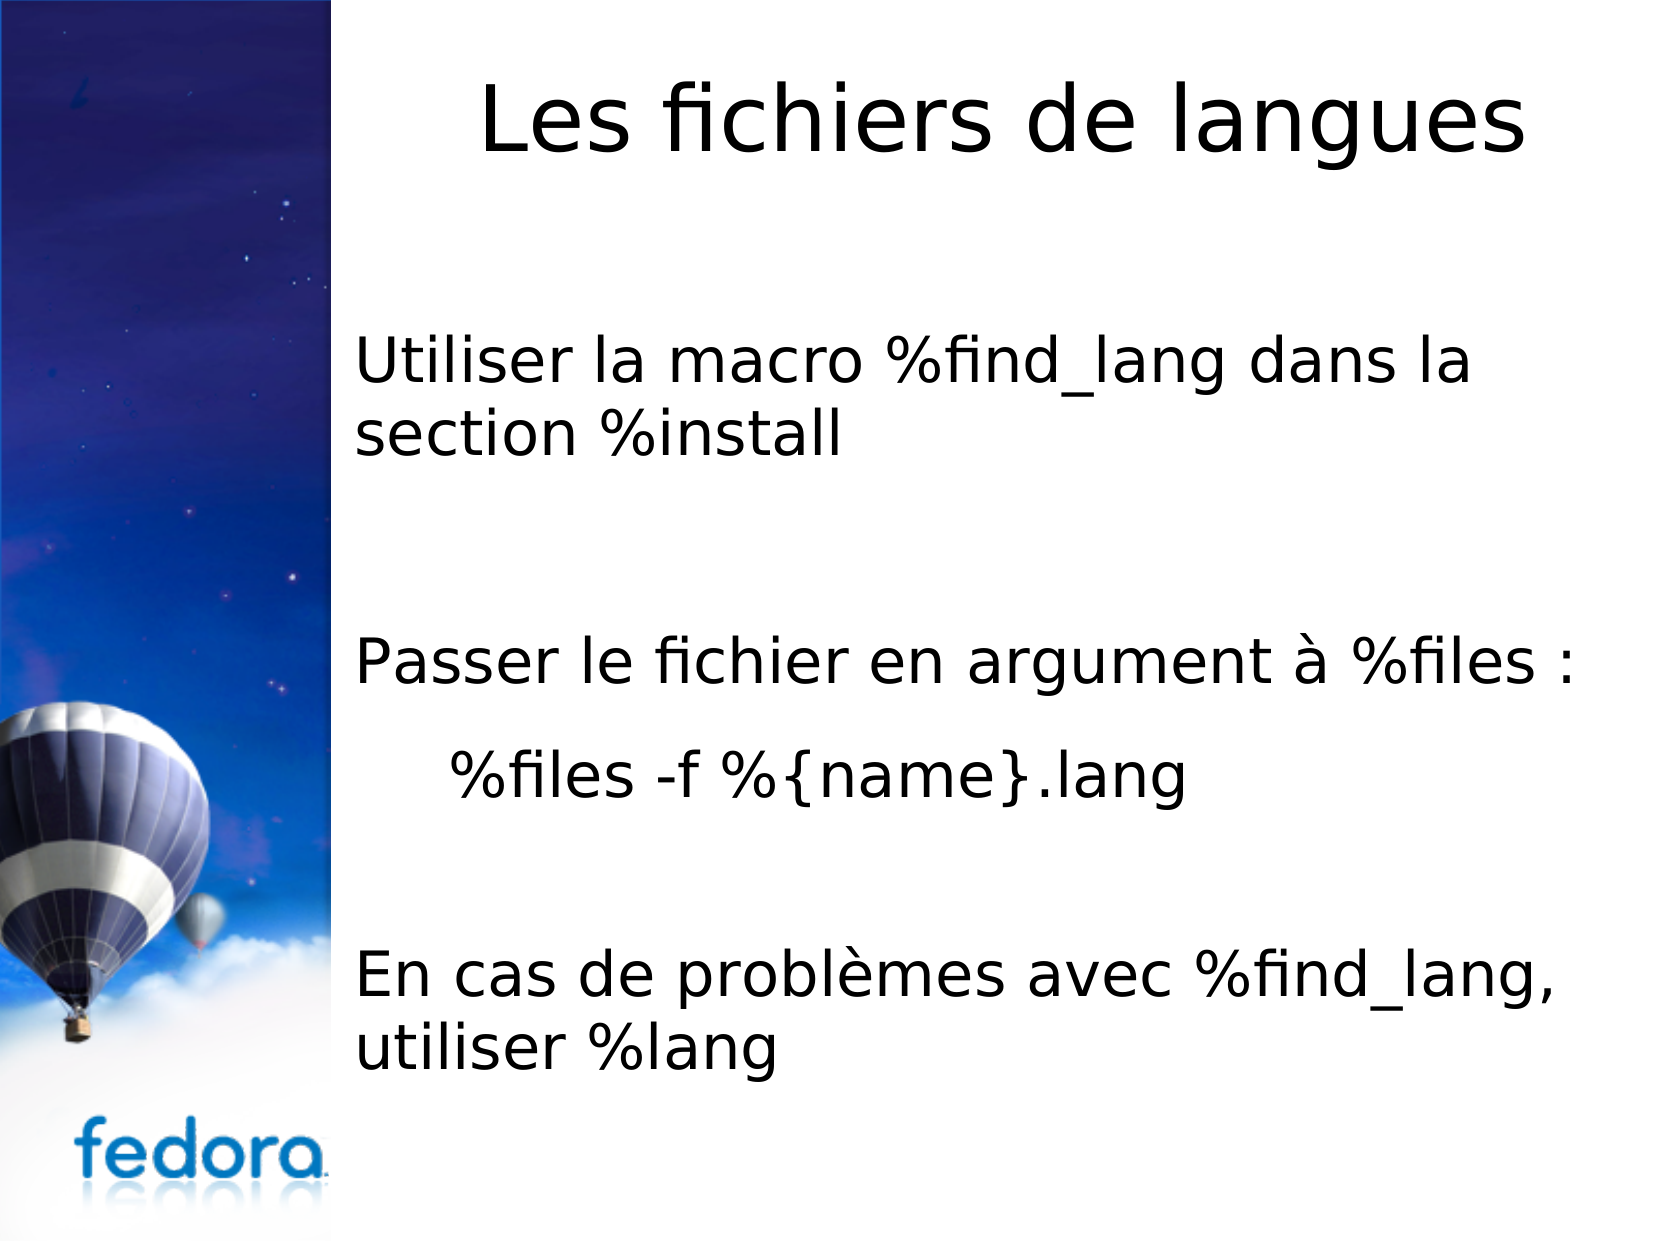

Les fichiers de langues
# Utiliser la macro %find_lang dans la section %install
Passer le fichier en argument à %files :
%files -f %{name}.lang
En cas de problèmes avec %find_lang, utiliser %lang